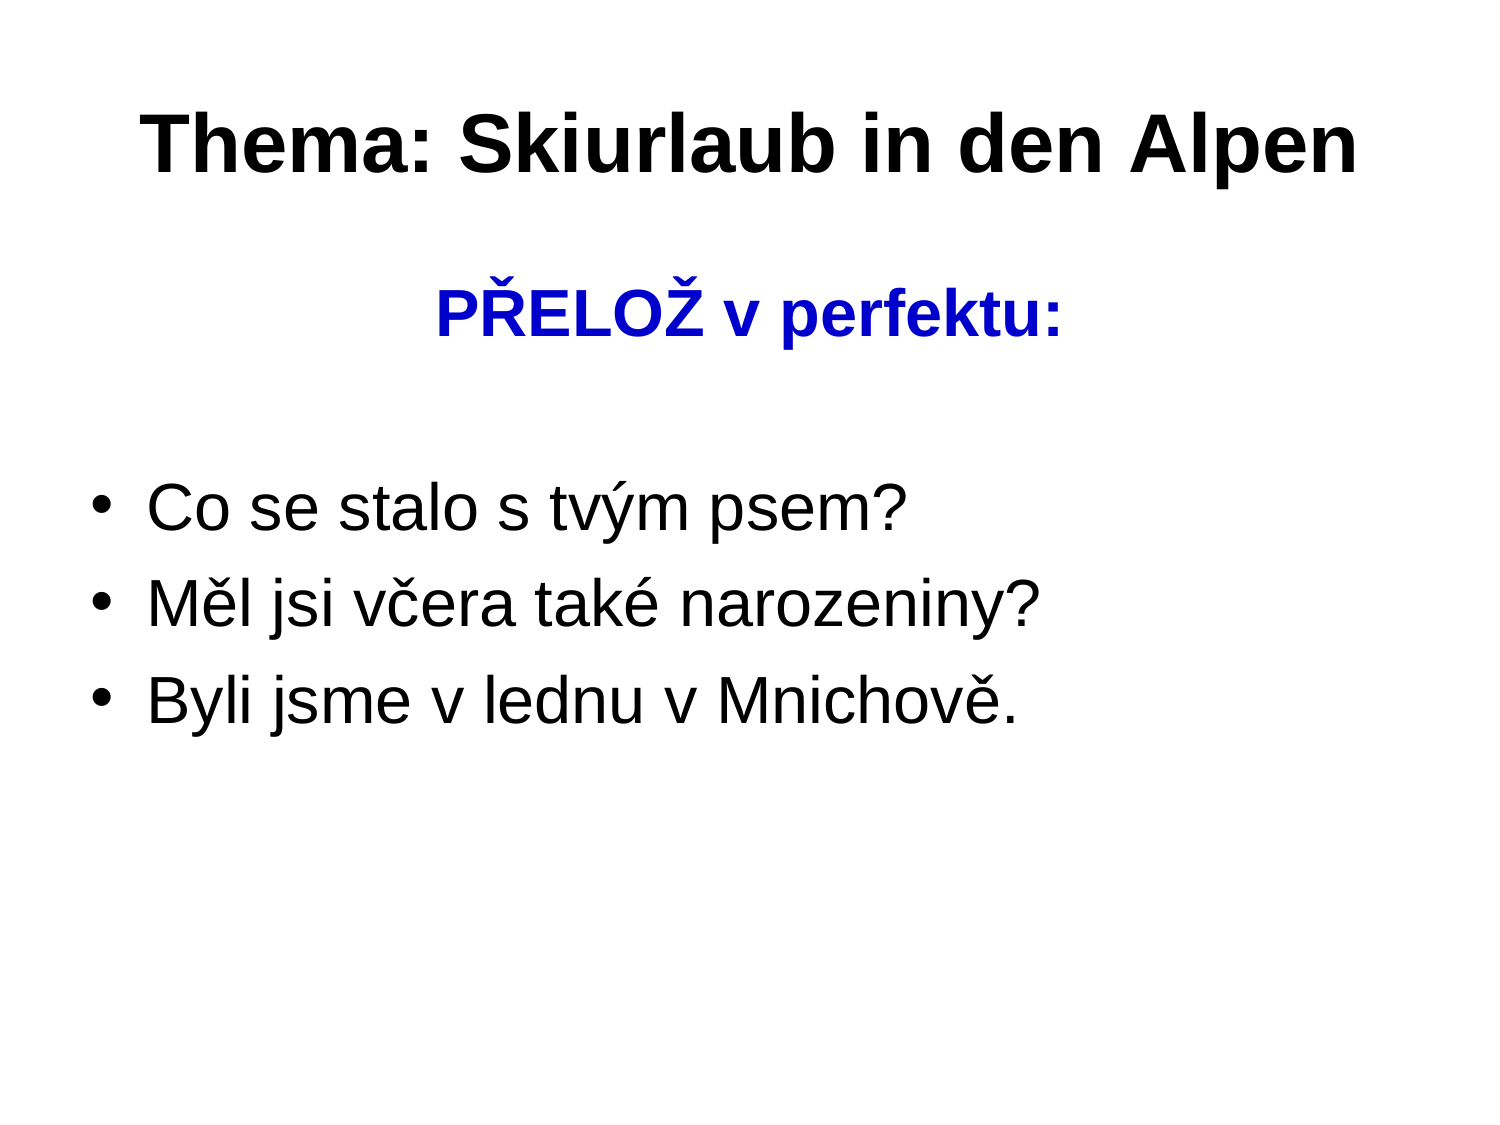

# Thema: Skiurlaub in den Alpen
PŘELOŽ v perfektu:
Co se stalo s tvým psem?
Měl jsi včera také narozeniny?
Byli jsme v lednu v Mnichově.